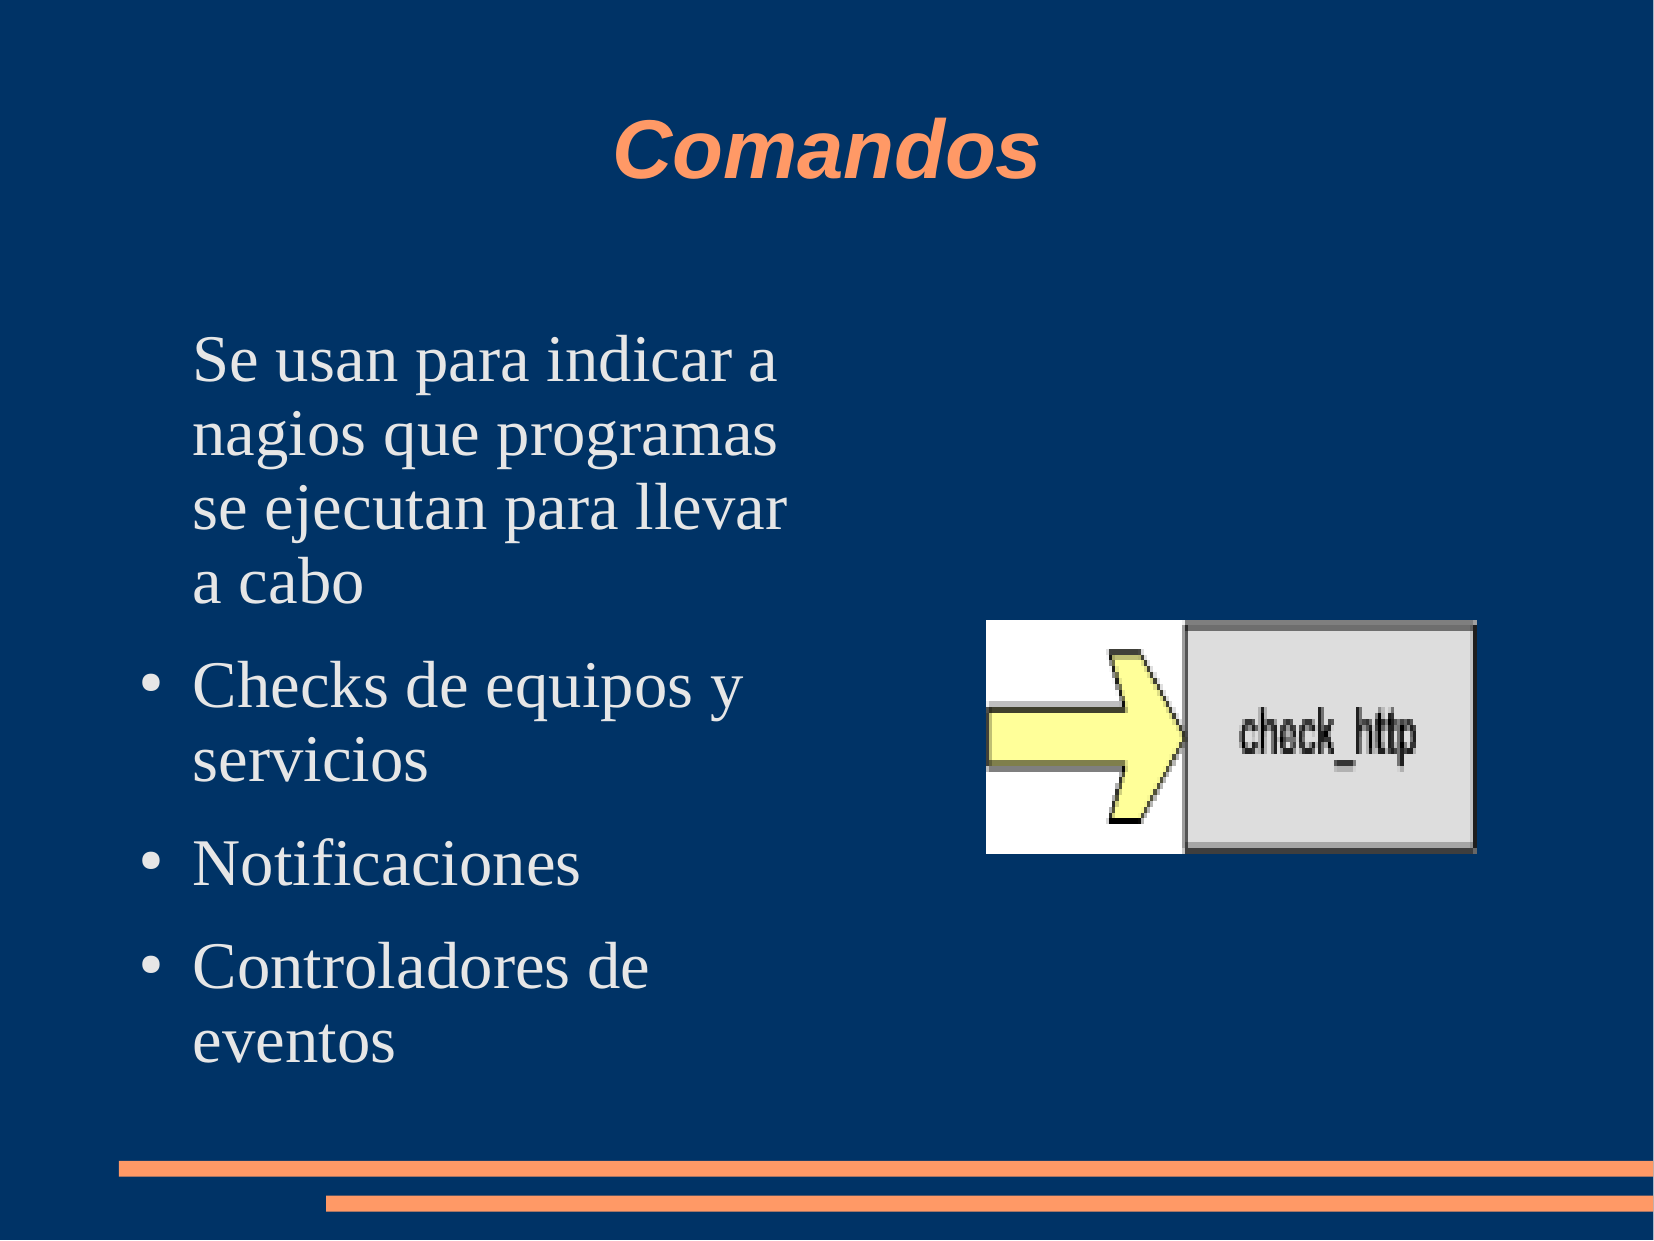

# Comandos
Se usan para indicar a nagios que programas se ejecutan para llevar a cabo
Checks de equipos y servicios
Notificaciones
Controladores de eventos